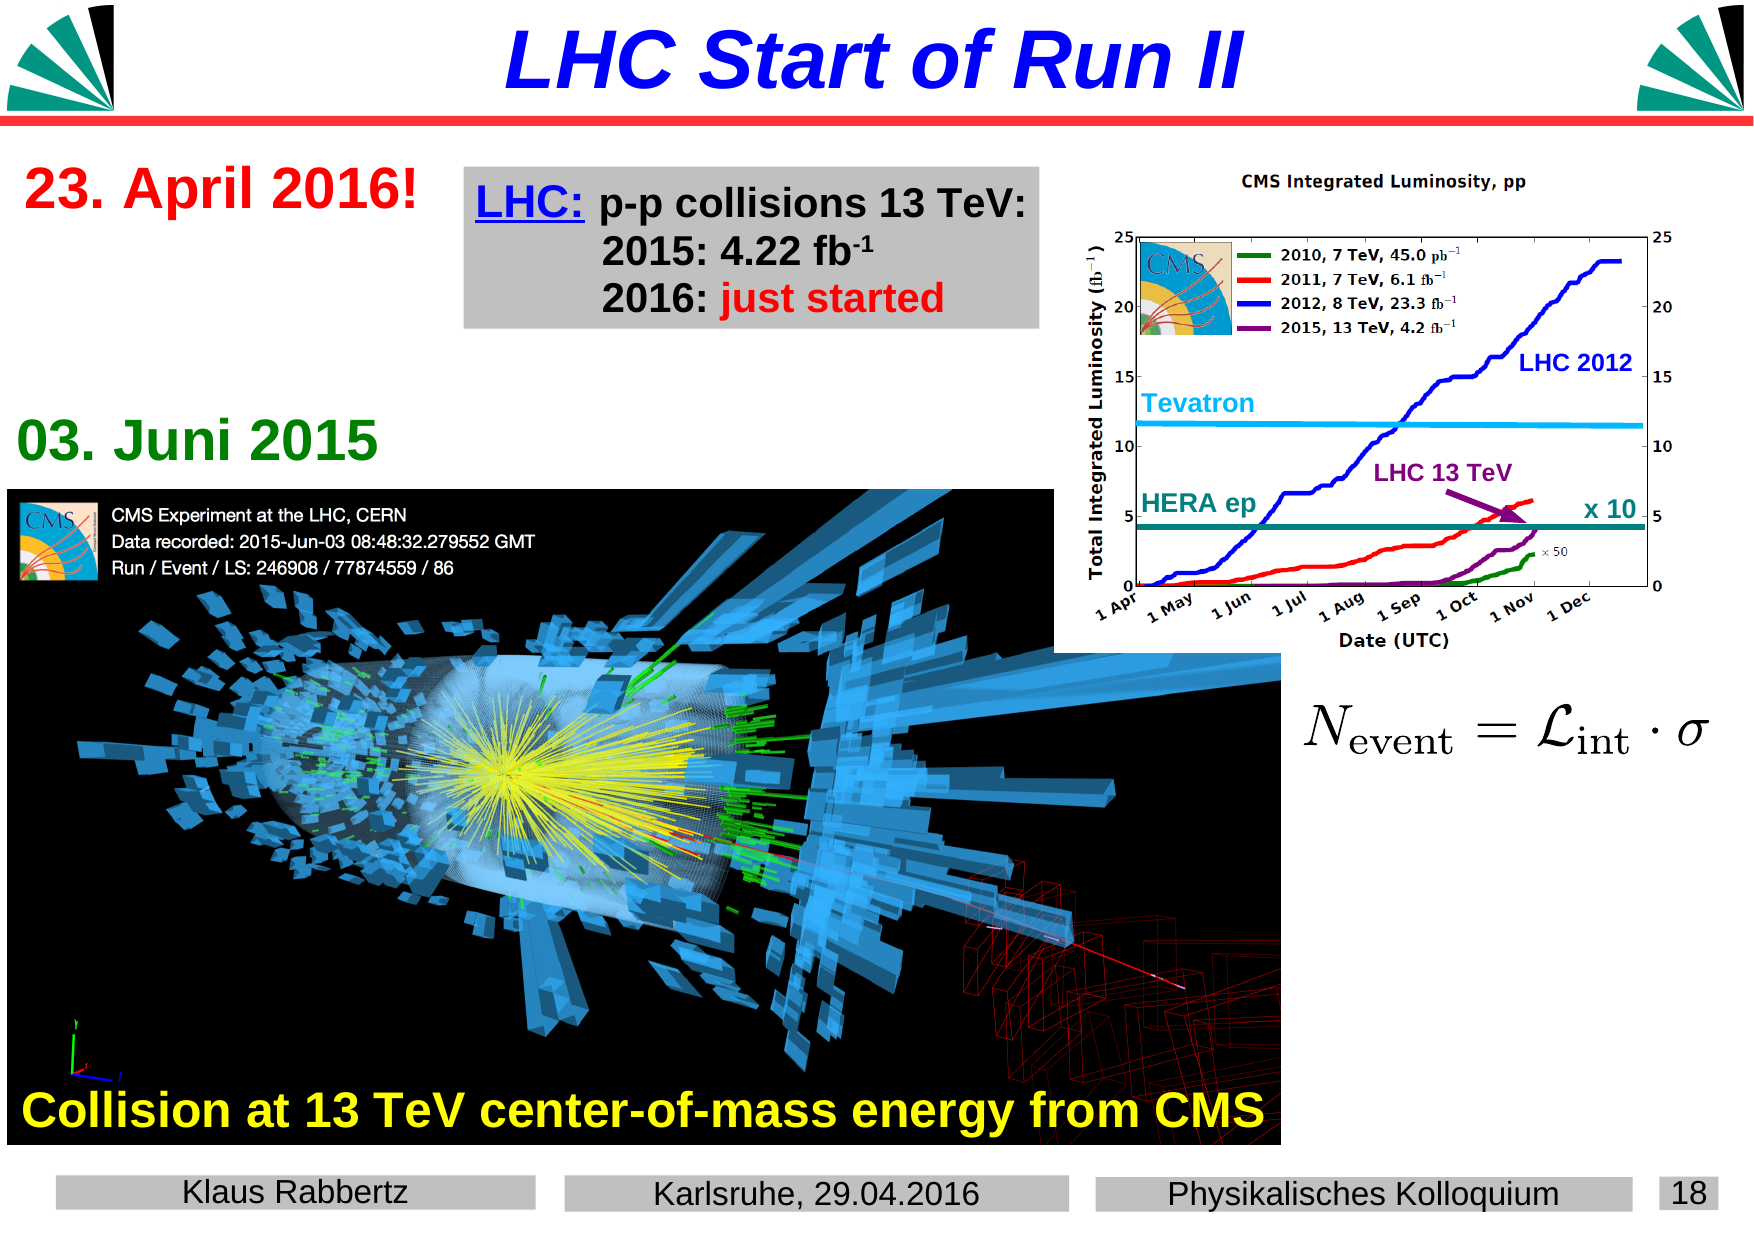

# LHC Start of Run II
23. April 2016!
LHC: p-p collisions 13 TeV:
 2015: 4.22 fb-1
 2016: just started
LHC 2012
Tevatron
LHC 13 TeV
HERA ep
x 10
03. Juni 2015
Collision at 13 TeV center-of-mass energy from CMS